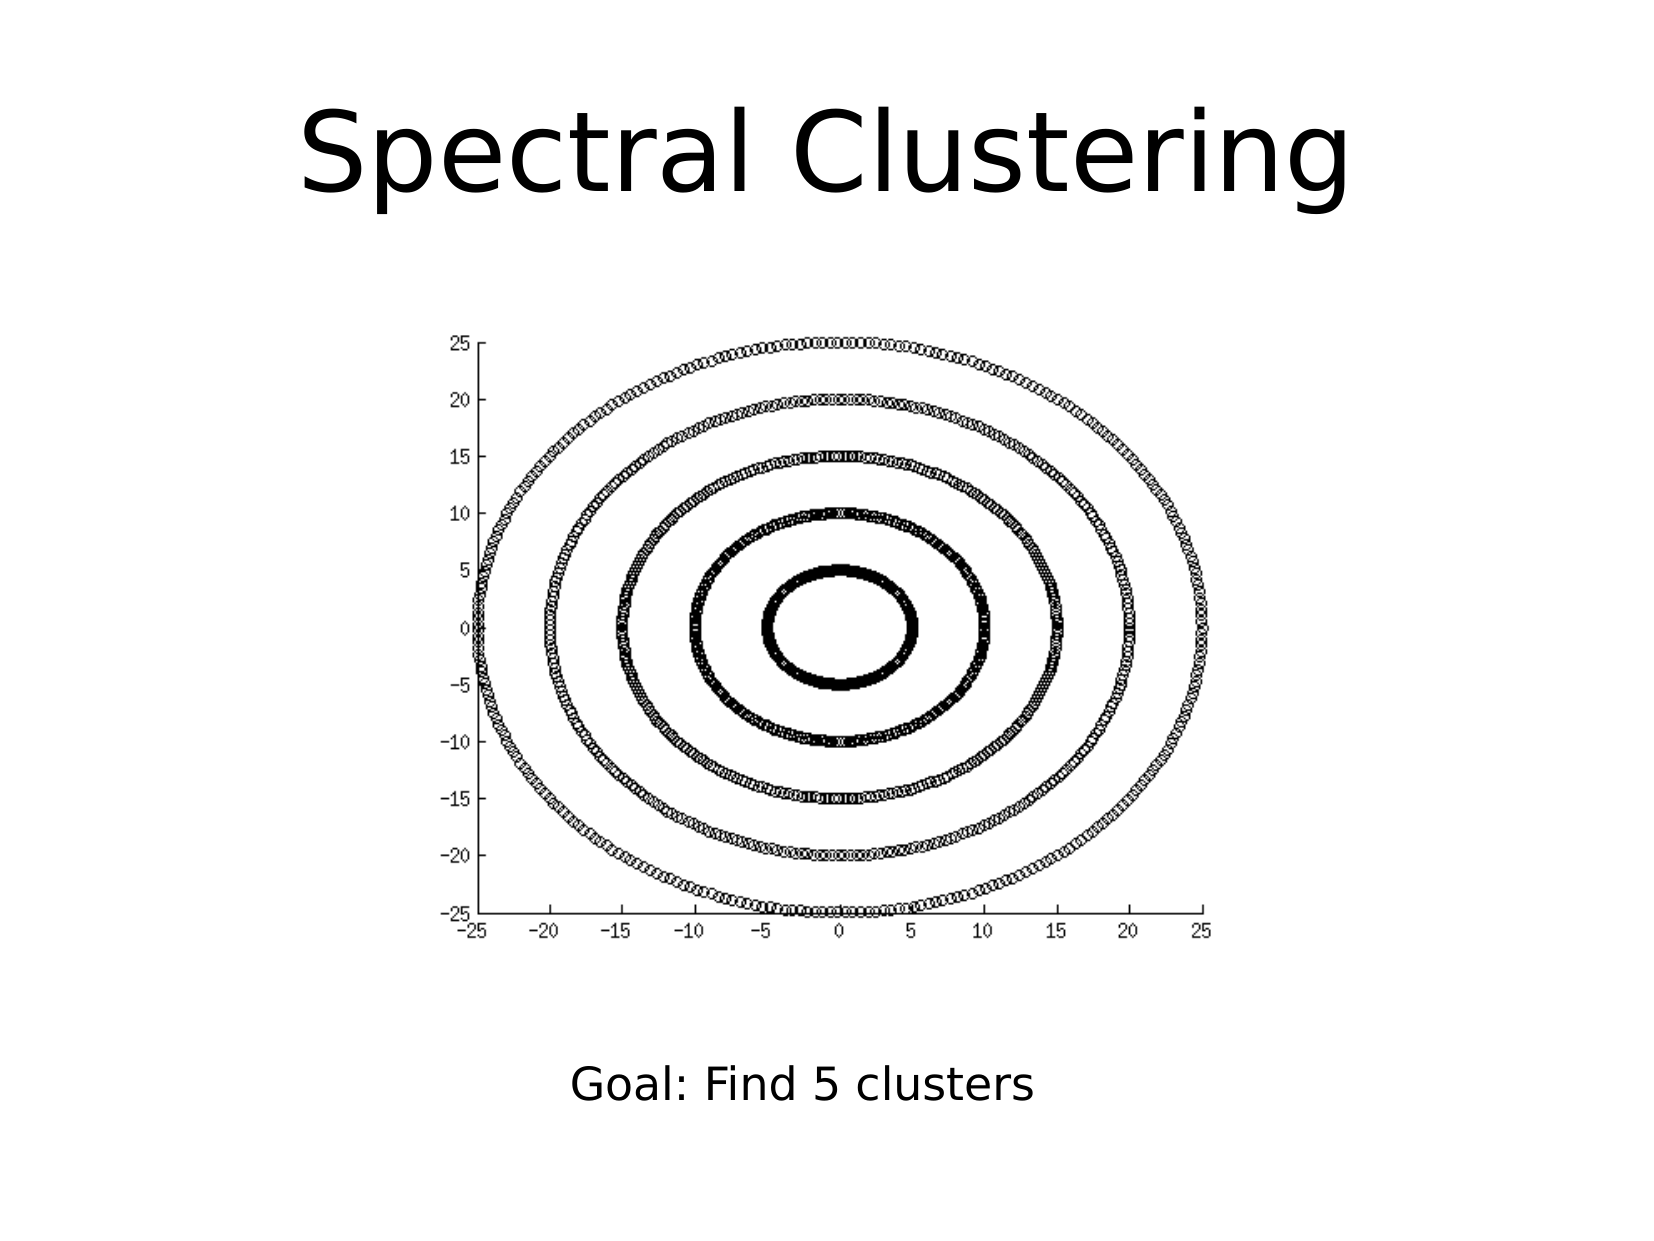

# Spectral Clustering
Goal: Find 5 clusters